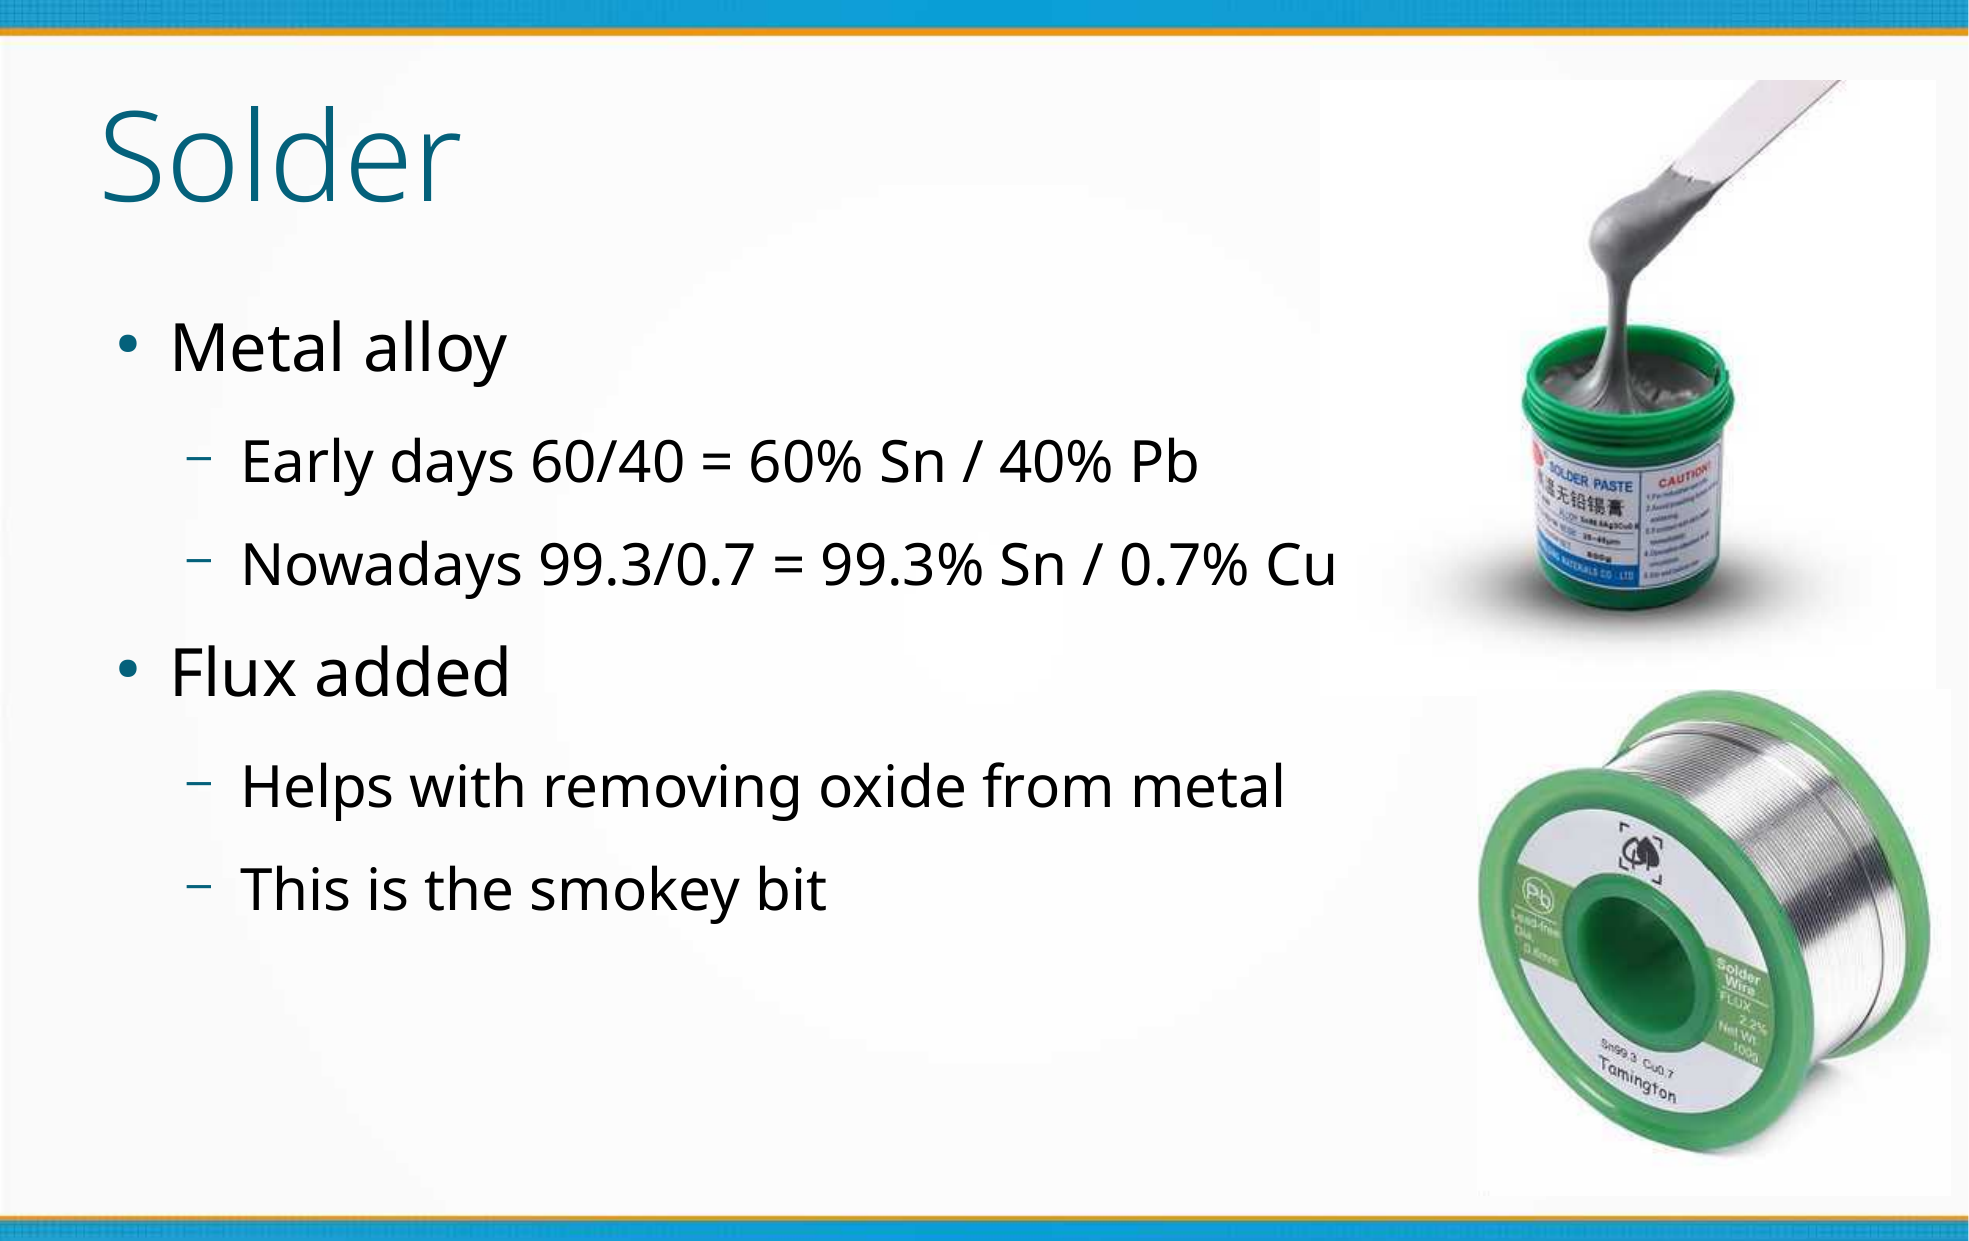

# Solder
Metal alloy
Early days 60/40 = 60% Sn / 40% Pb
Nowadays 99.3/0.7 = 99.3% Sn / 0.7% Cu
Flux added
Helps with removing oxide from metal
This is the smokey bit